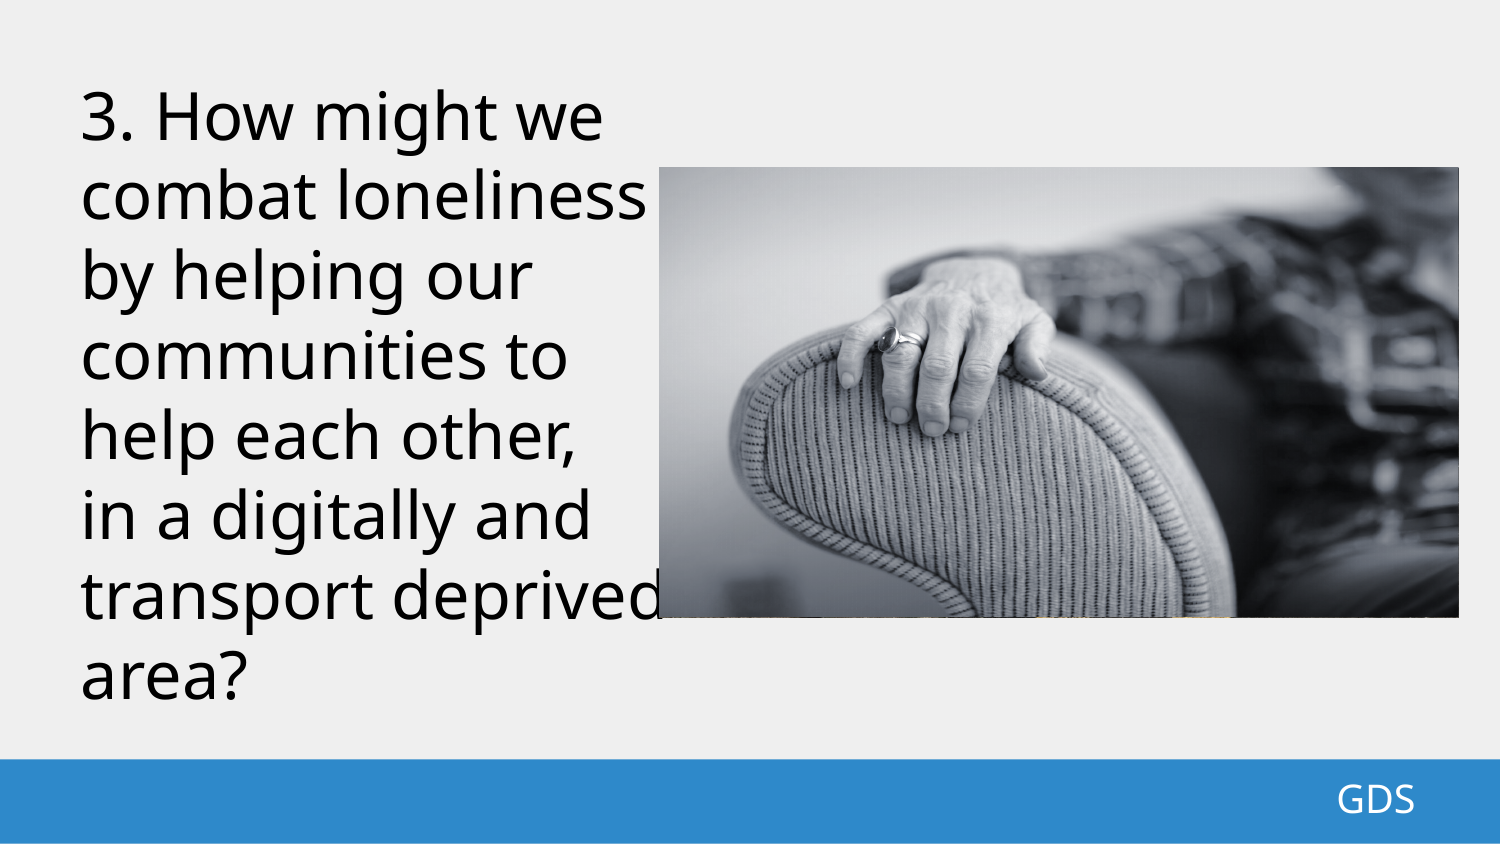

3. How might we combat loneliness by helping our communities to
help each other,
in a digitally and transport deprived area?